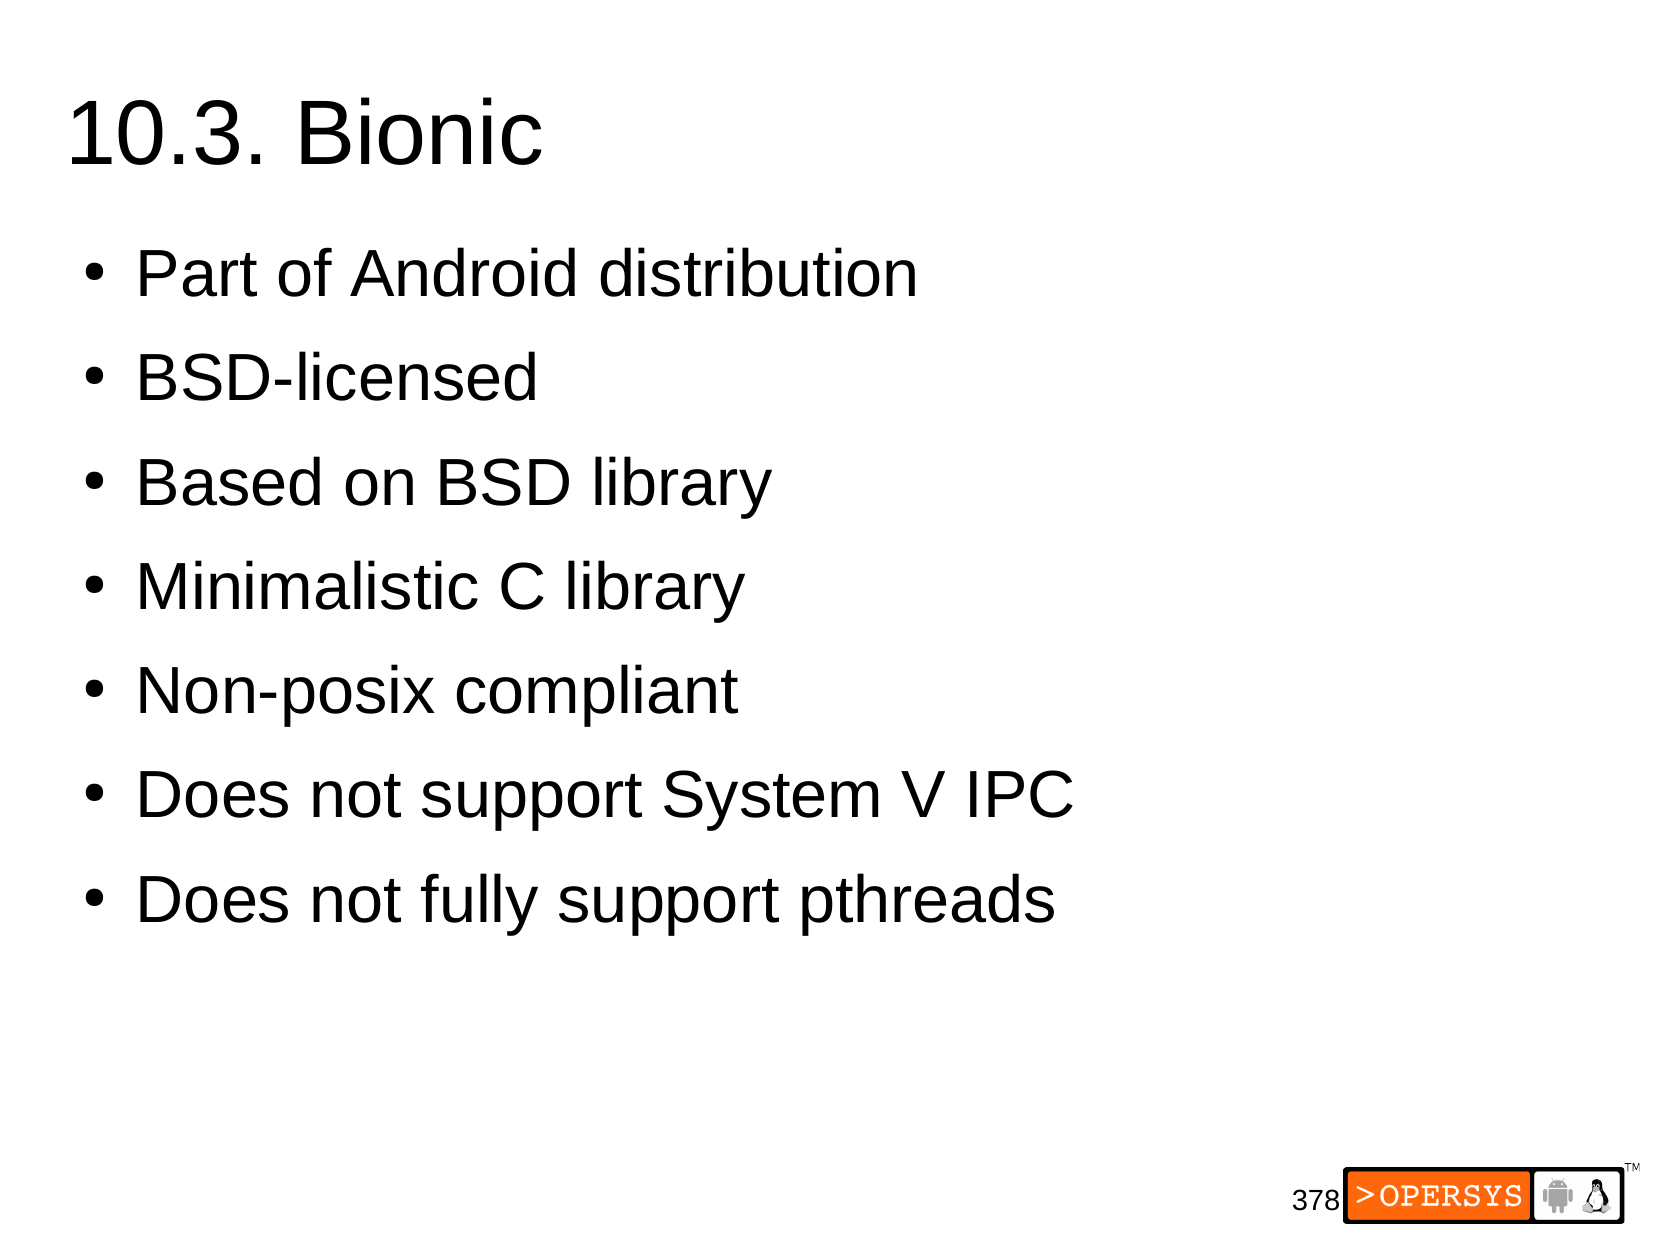

# 10.3. Bionic
Part of Android distribution
BSD-licensed
Based on BSD library
Minimalistic C library
Non-posix compliant
Does not support System V IPC
Does not fully support pthreads